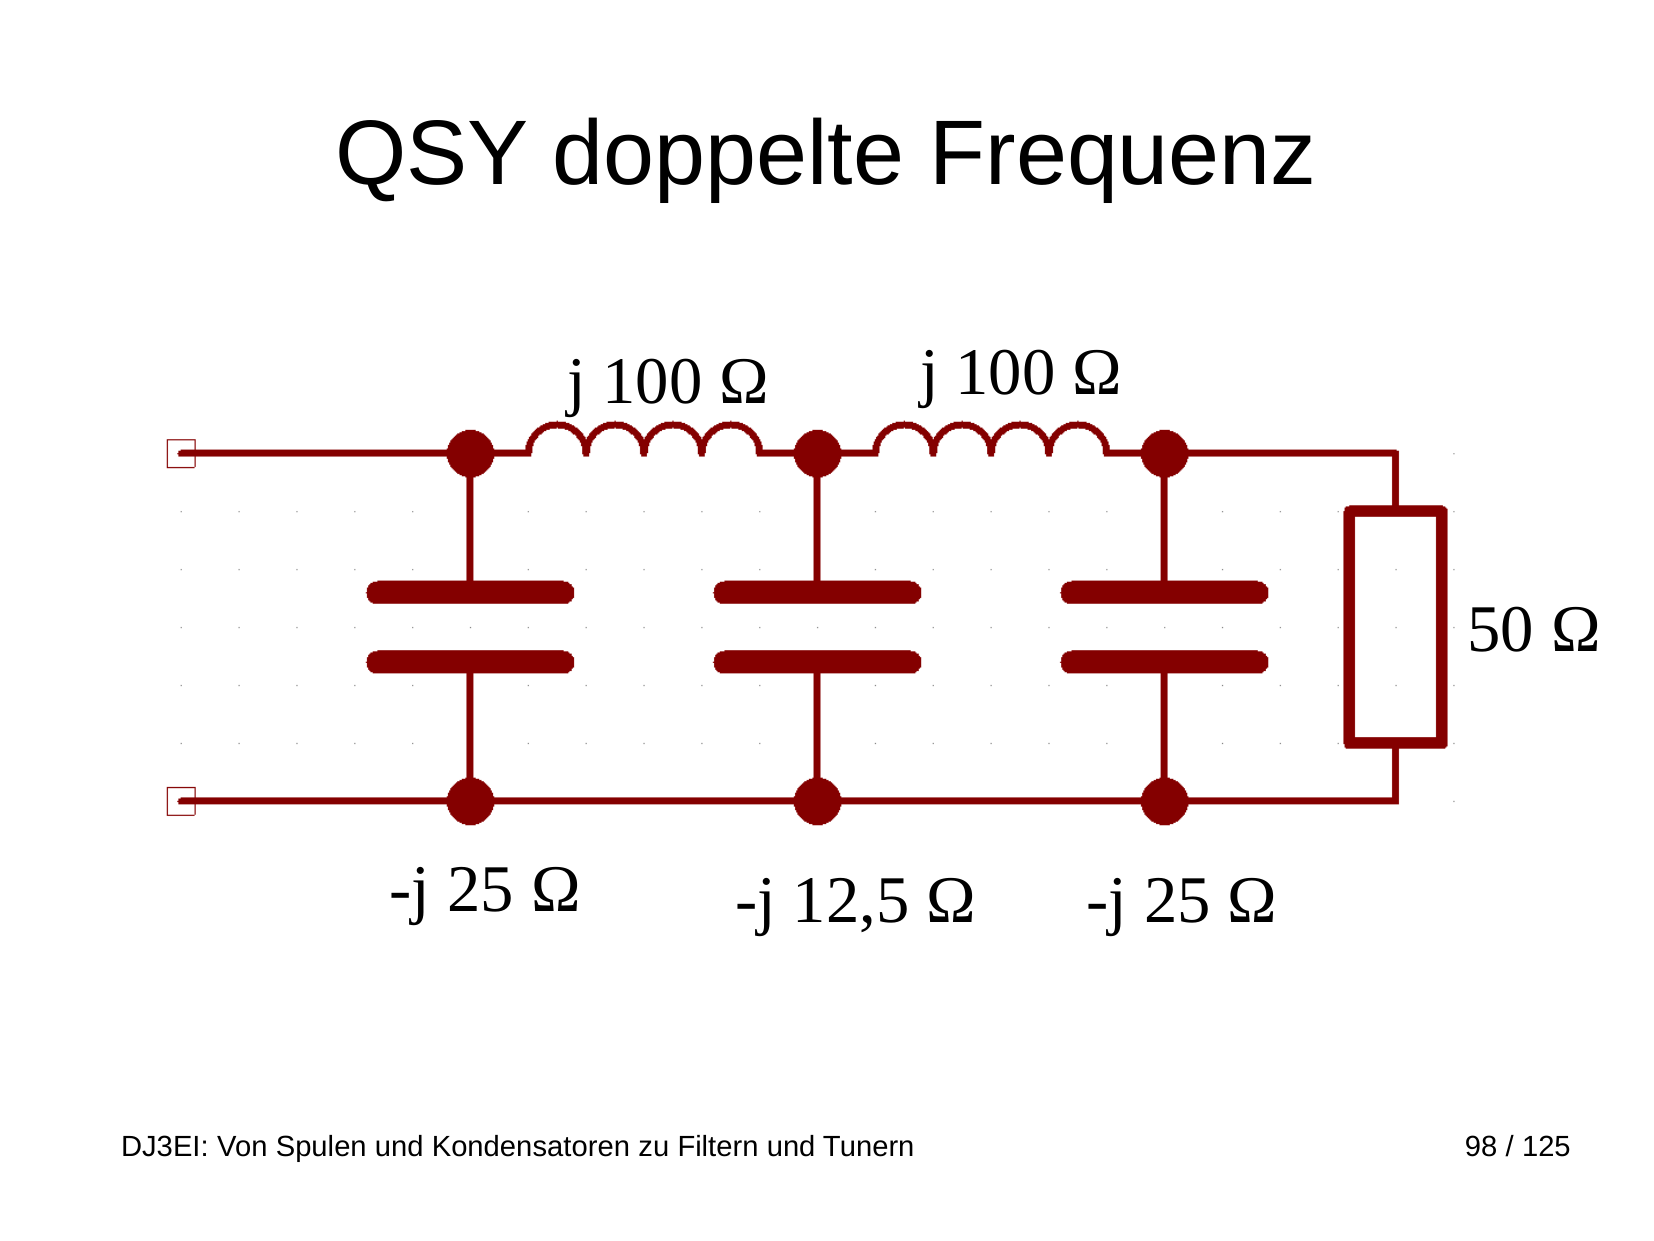

# QSY doppelte Frequenz
j 100 Ω
j 100 Ω
50 Ω
-j 25 Ω
-j 12,5 Ω
-j 25 Ω